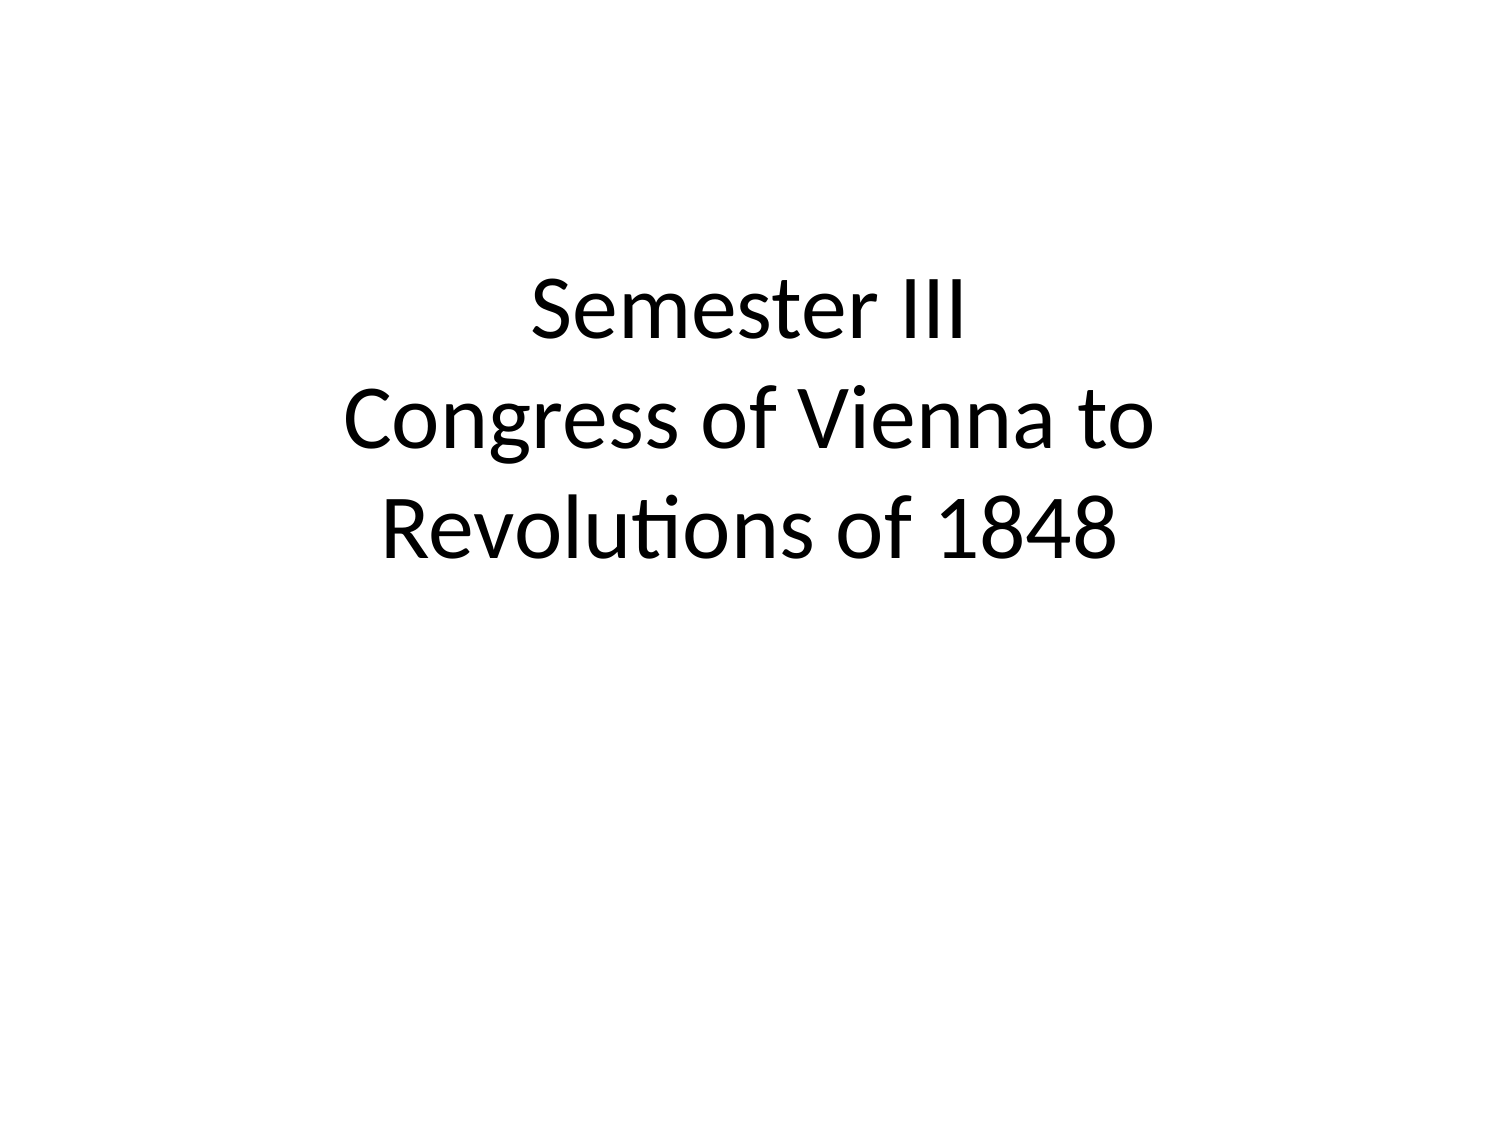

# Semester III Congress of Vienna to Revolutions of 1848